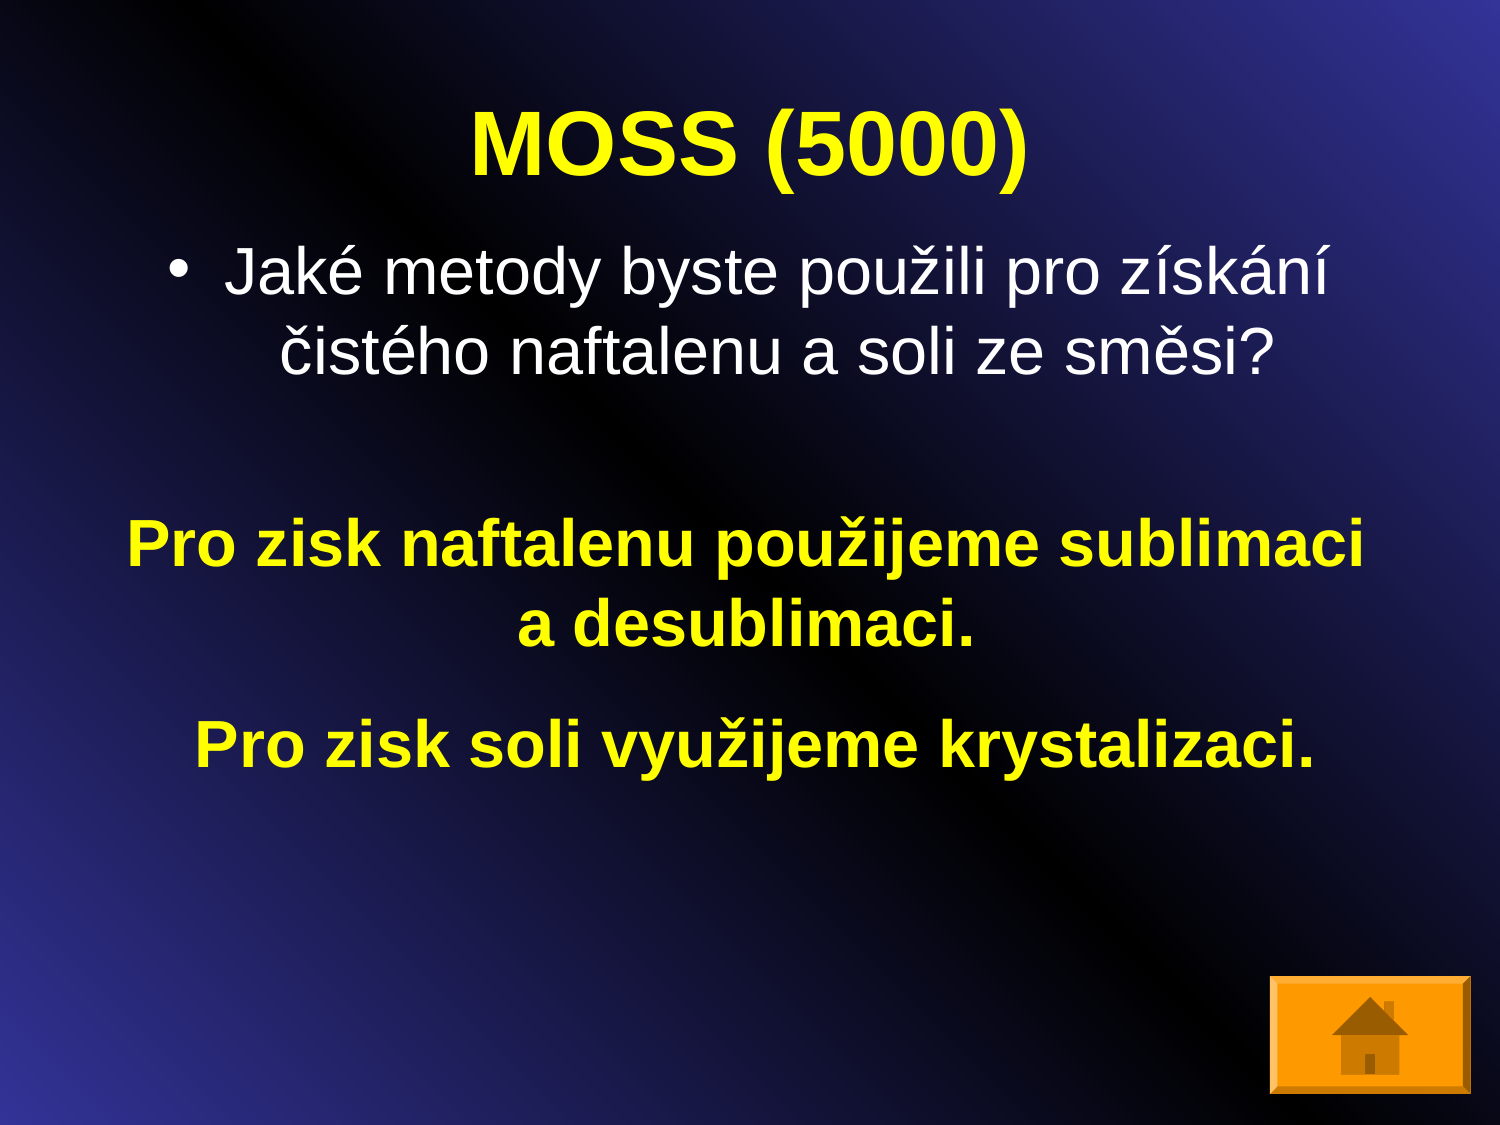

# MOSS (5000)
Jaké metody byste použili pro získání čistého naftalenu a soli ze směsi?
Pro zisk naftalenu použijeme sublimaci
a desublimaci.
Pro zisk soli využijeme krystalizaci.